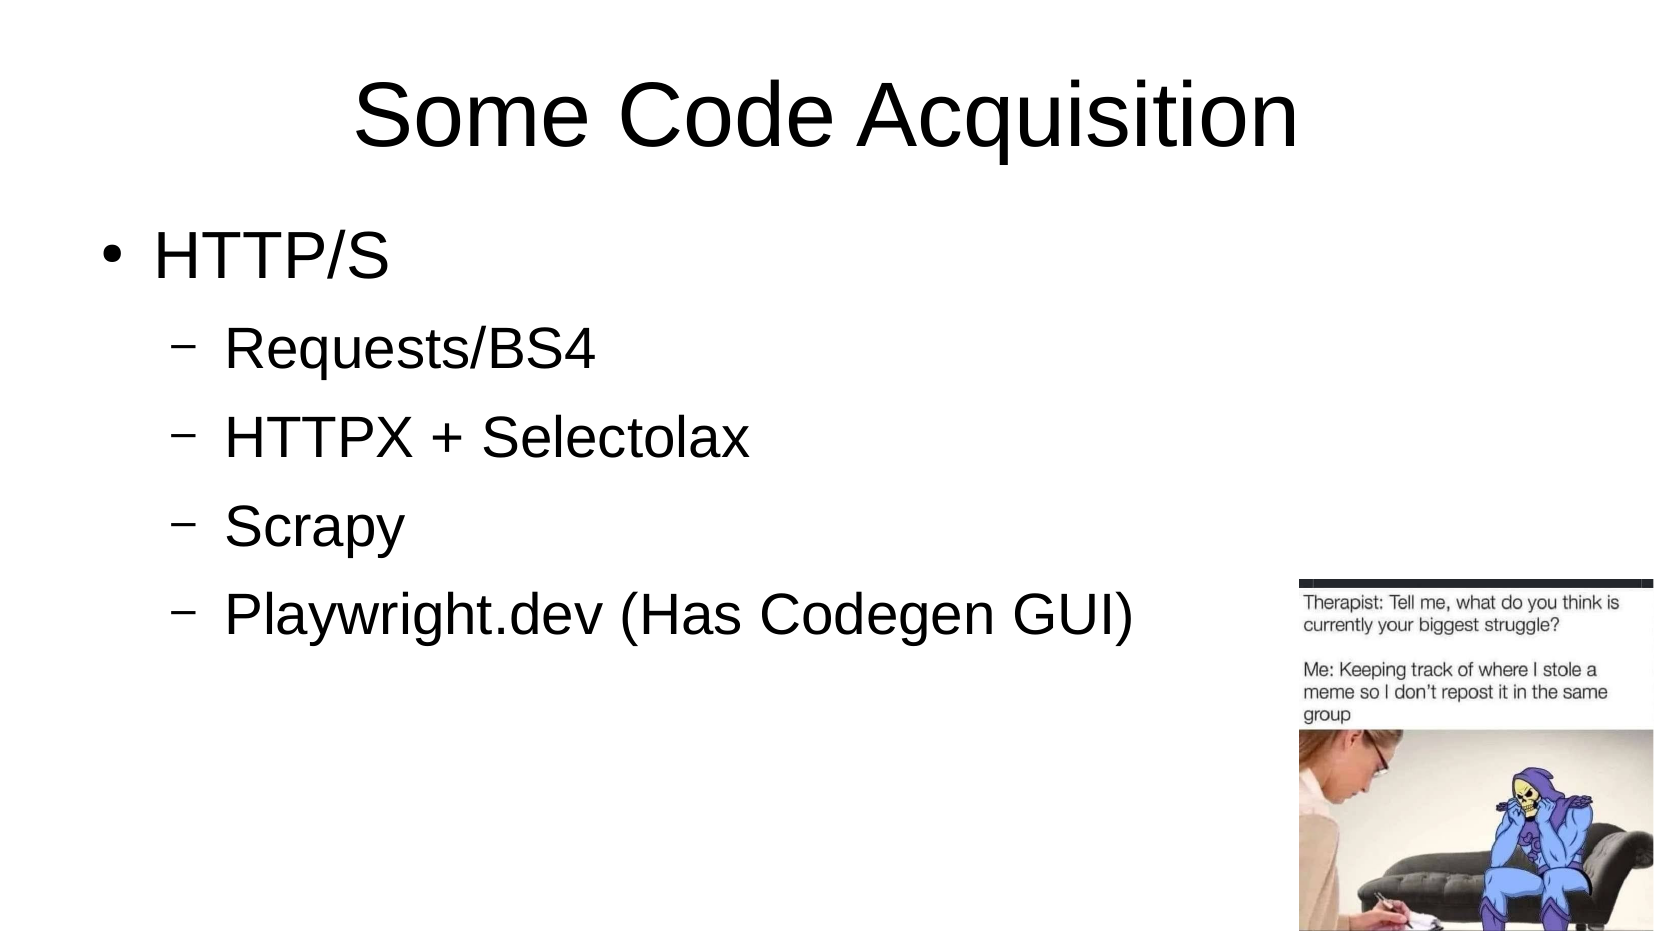

# Some Code Acquisition
HTTP/S
Requests/BS4
HTTPX + Selectolax
Scrapy
Playwright.dev (Has Codegen GUI)